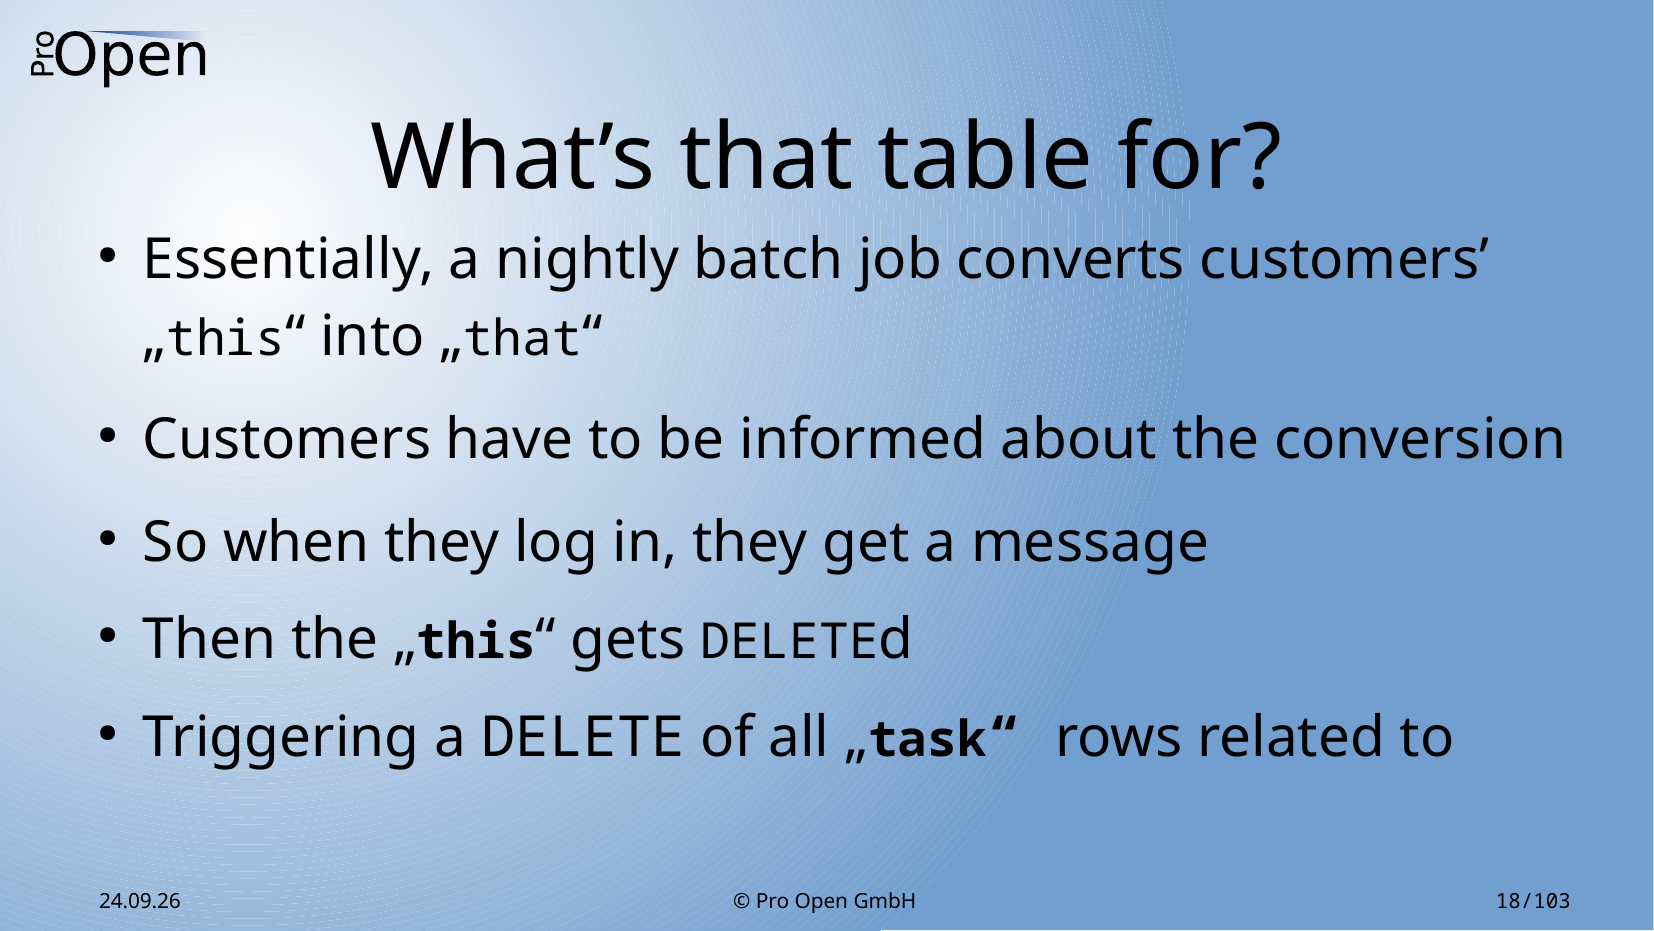

# What’s that table for?
Essentially, a nightly batch job converts customers’ „this“ into „that“
Customers have to be informed about the conversion
So when they log in, they get a message
Then the „this“ gets DELETEd
Triggering a DELETE of all „task“ rows related to
© Pro Open GmbH
18